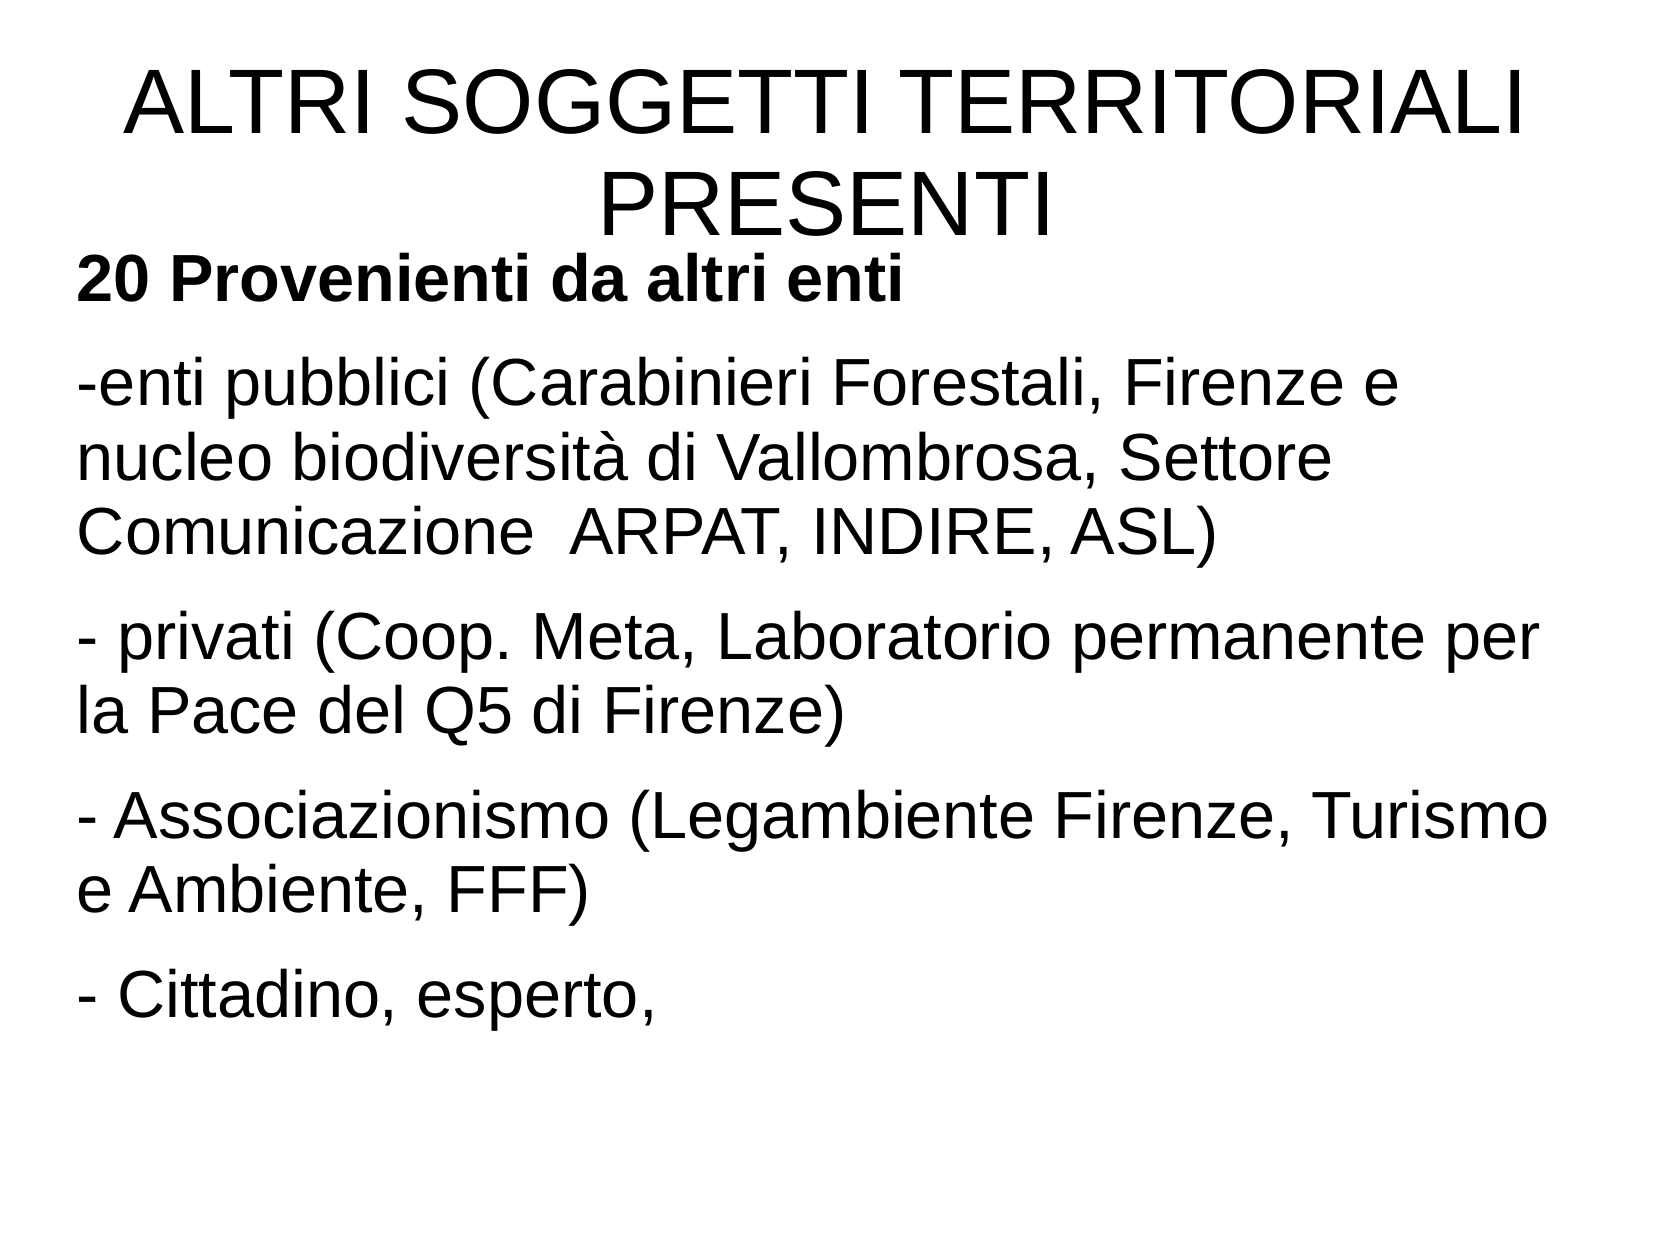

# ALTRI SOGGETTI TERRITORIALI PRESENTI
20 Provenienti da altri enti
-enti pubblici (Carabinieri Forestali, Firenze e nucleo biodiversità di Vallombrosa, Settore Comunicazione ARPAT, INDIRE, ASL)
- privati (Coop. Meta, Laboratorio permanente per la Pace del Q5 di Firenze)
- Associazionismo (Legambiente Firenze, Turismo e Ambiente, FFF)
- Cittadino, esperto,